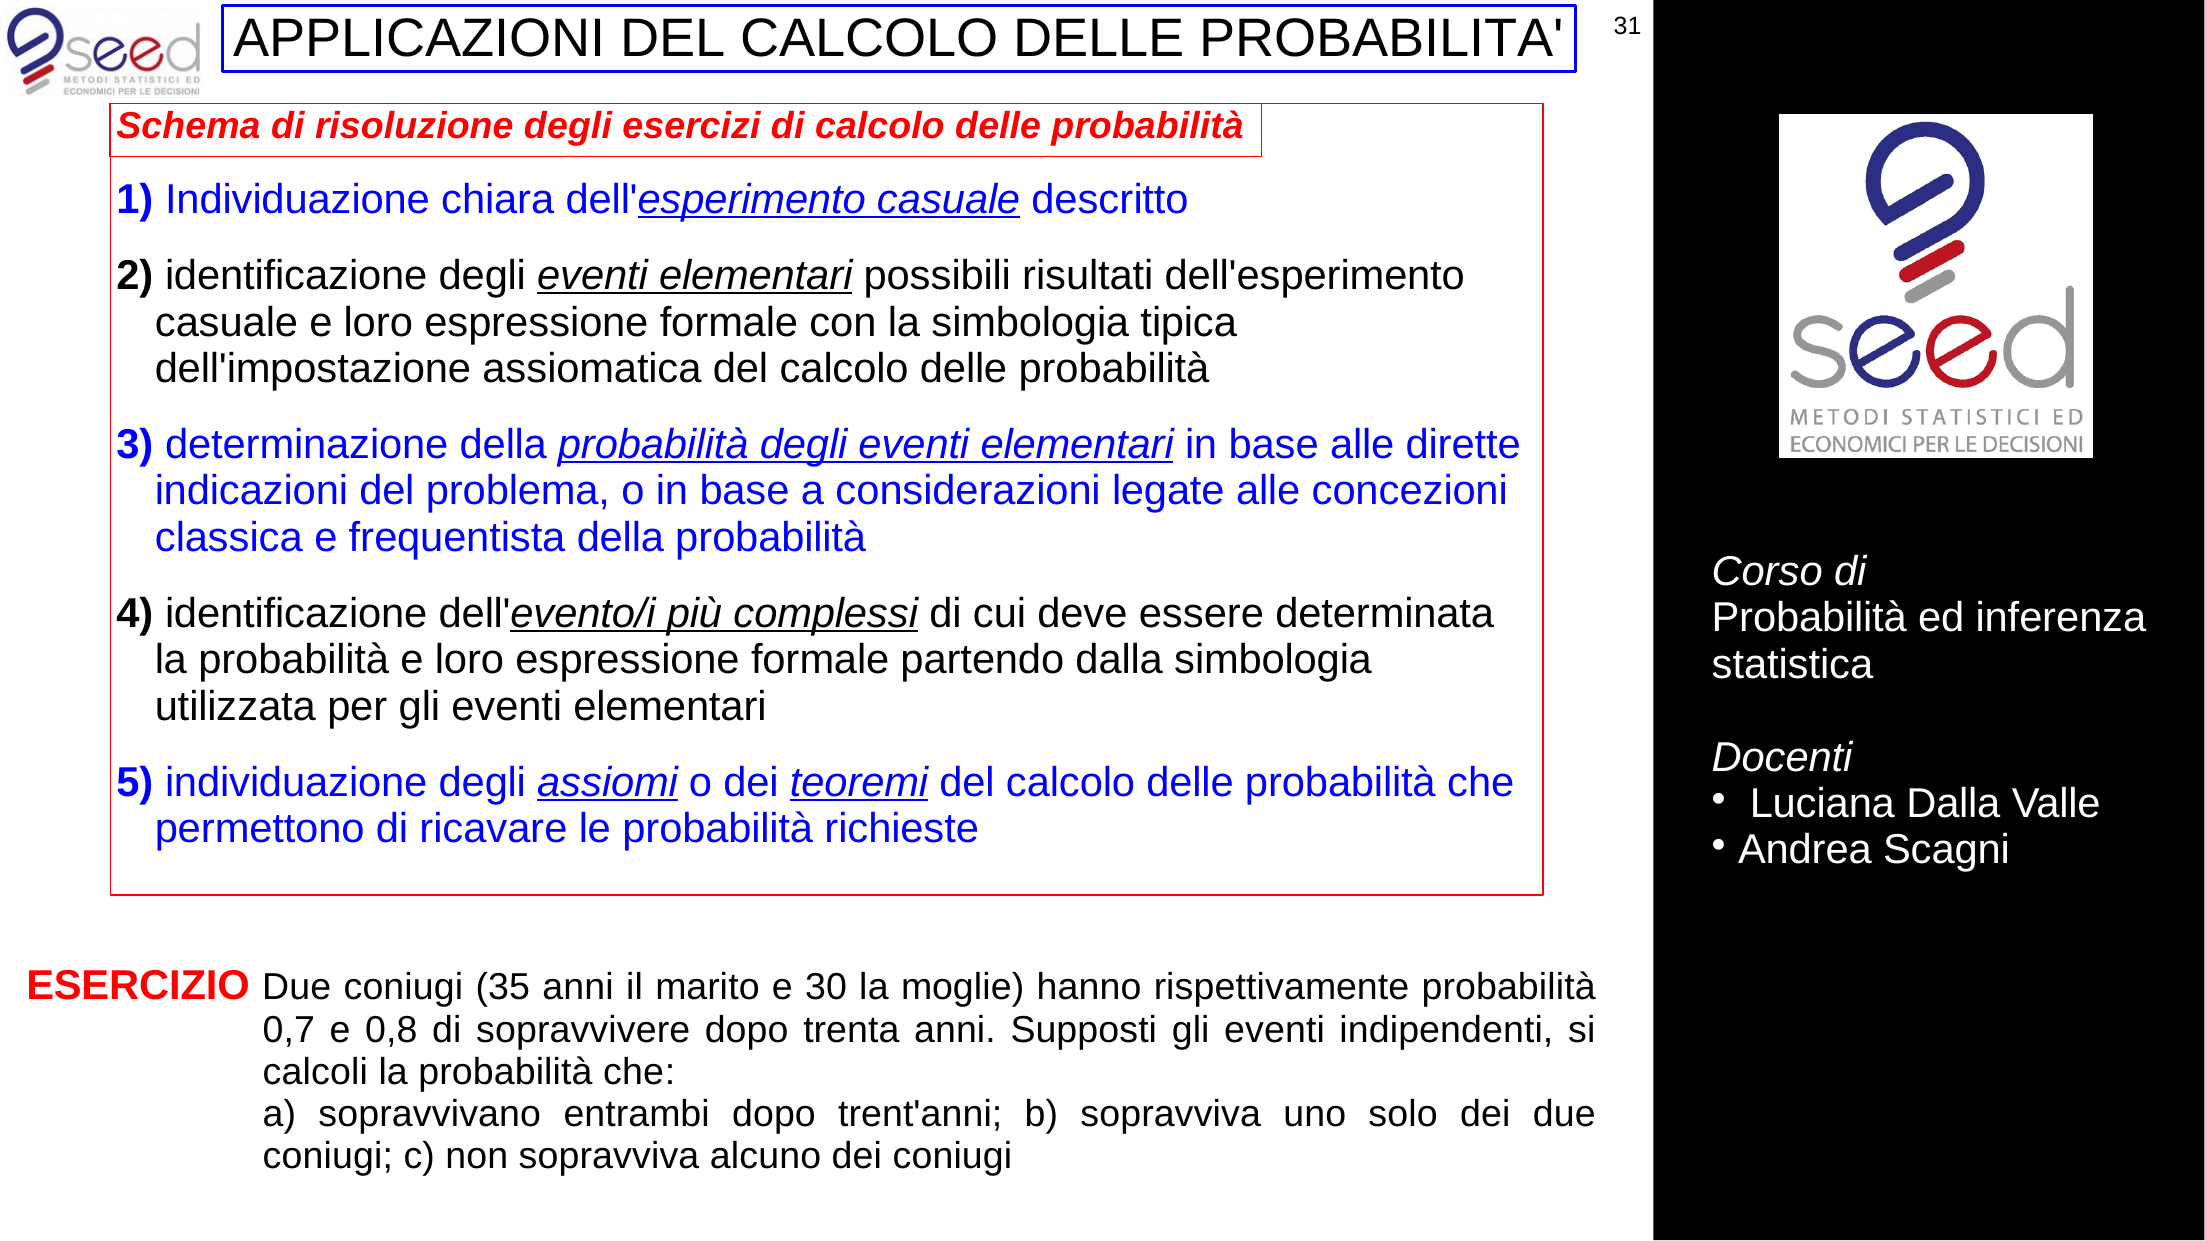

APPLICAZIONI DEL CALCOLO DELLE PROBABILITA'
Schema di risoluzione degli esercizi di calcolo delle probabilità
1) Individuazione chiara dell'esperimento casuale descritto
2) identificazione degli eventi elementari possibili risultati dell'esperimento casuale e loro espressione formale con la simbologia tipica dell'impostazione assiomatica del calcolo delle probabilità
3) determinazione della probabilità degli eventi elementari in base alle dirette indicazioni del problema, o in base a considerazioni legate alle concezioni classica e frequentista della probabilità
4) identificazione dell'evento/i più complessi di cui deve essere determinata la probabilità e loro espressione formale partendo dalla simbologia utilizzata per gli eventi elementari
5) individuazione degli assiomi o dei teoremi del calcolo delle probabilità che permettono di ricavare le probabilità richieste
ESERCIZIO Due coniugi (35 anni il marito e 30 la moglie) hanno rispettivamente probabilità 0,7 e 0,8 di sopravvivere dopo trenta anni. Supposti gli eventi indipendenti, si calcoli la probabilità che:
a) sopravvivano entrambi dopo trent'anni; b) sopravviva uno solo dei due coniugi; c) non sopravviva alcuno dei coniugi